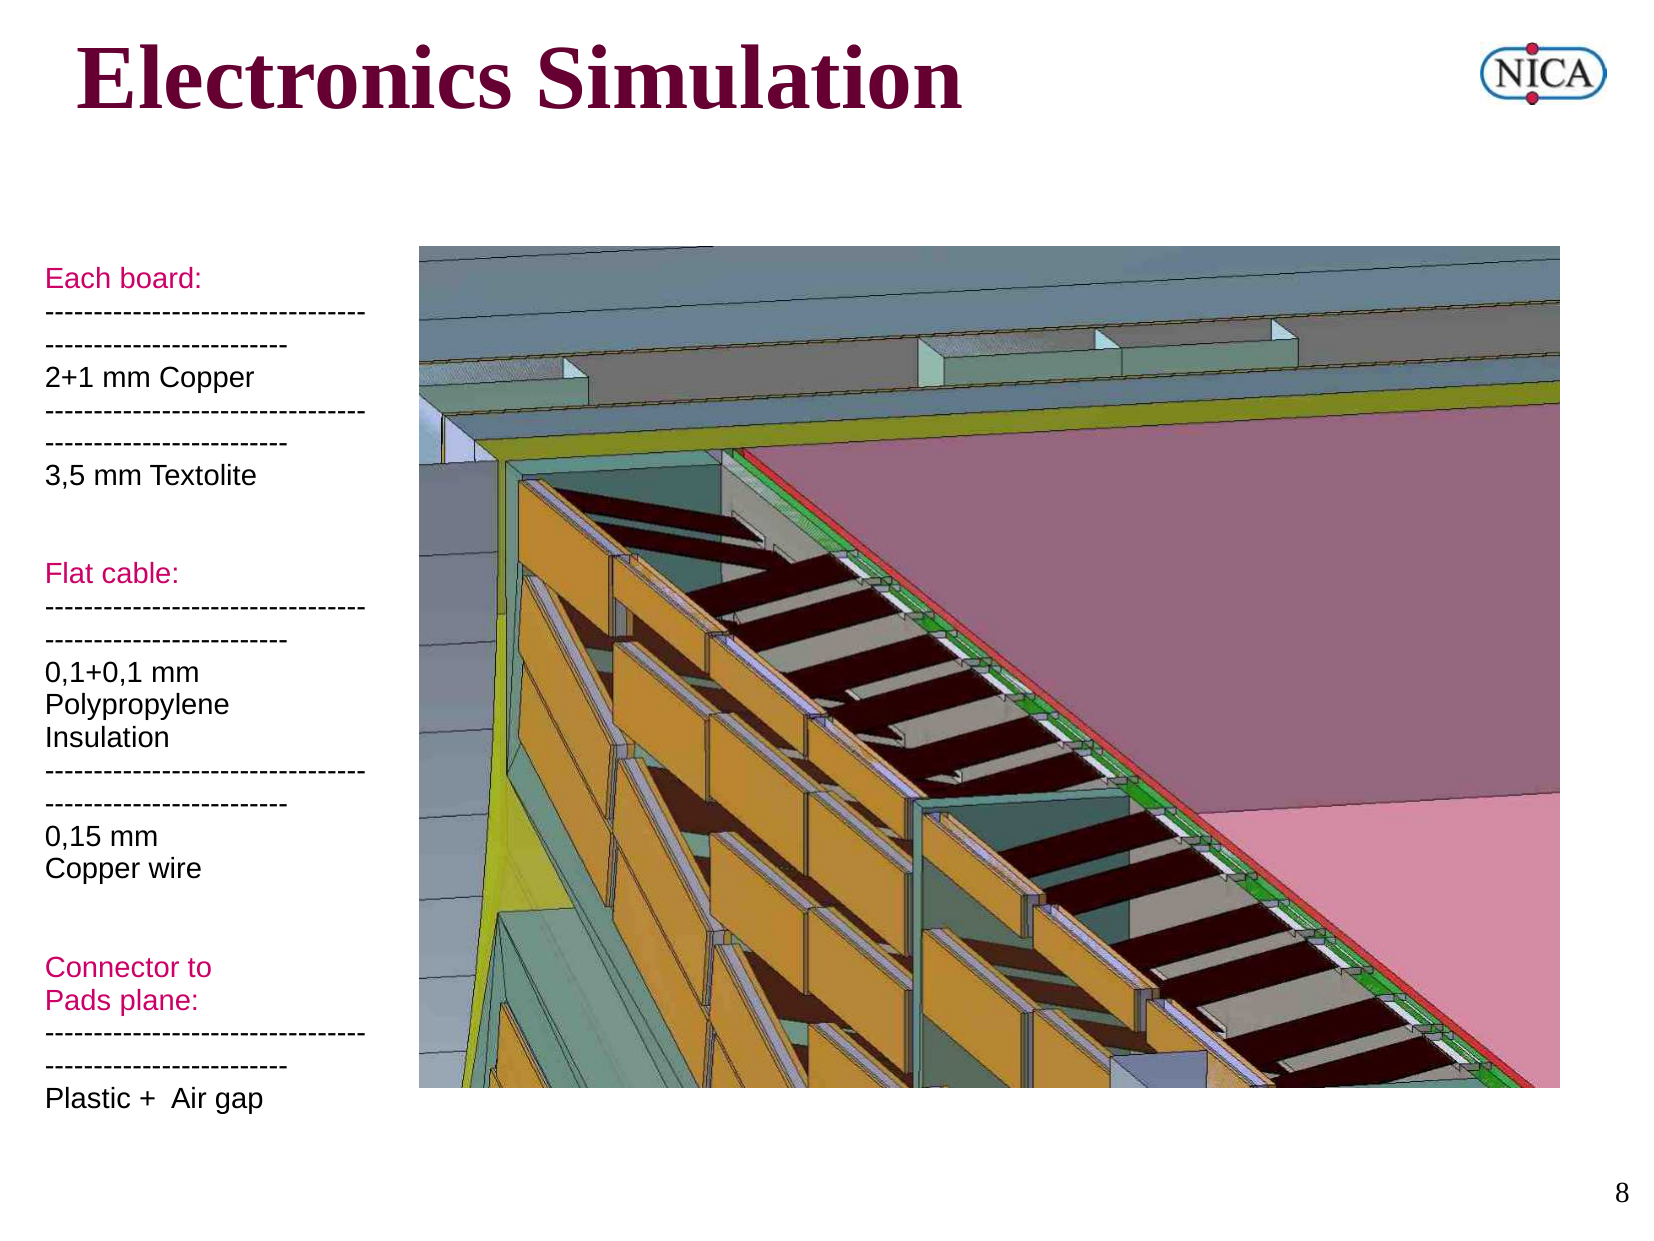

# Electronics Simulation
Each board:
----------------------------------------------------------
2+1 mm Copper
----------------------------------------------------------
3,5 mm Textolite
Flat cable:
----------------------------------------------------------
0,1+0,1 mm
Polypropylene
Insulation
----------------------------------------------------------
0,15 mm
Copper wire
Connector to
Pads plane:
----------------------------------------------------------
Plastic + Air gap
8